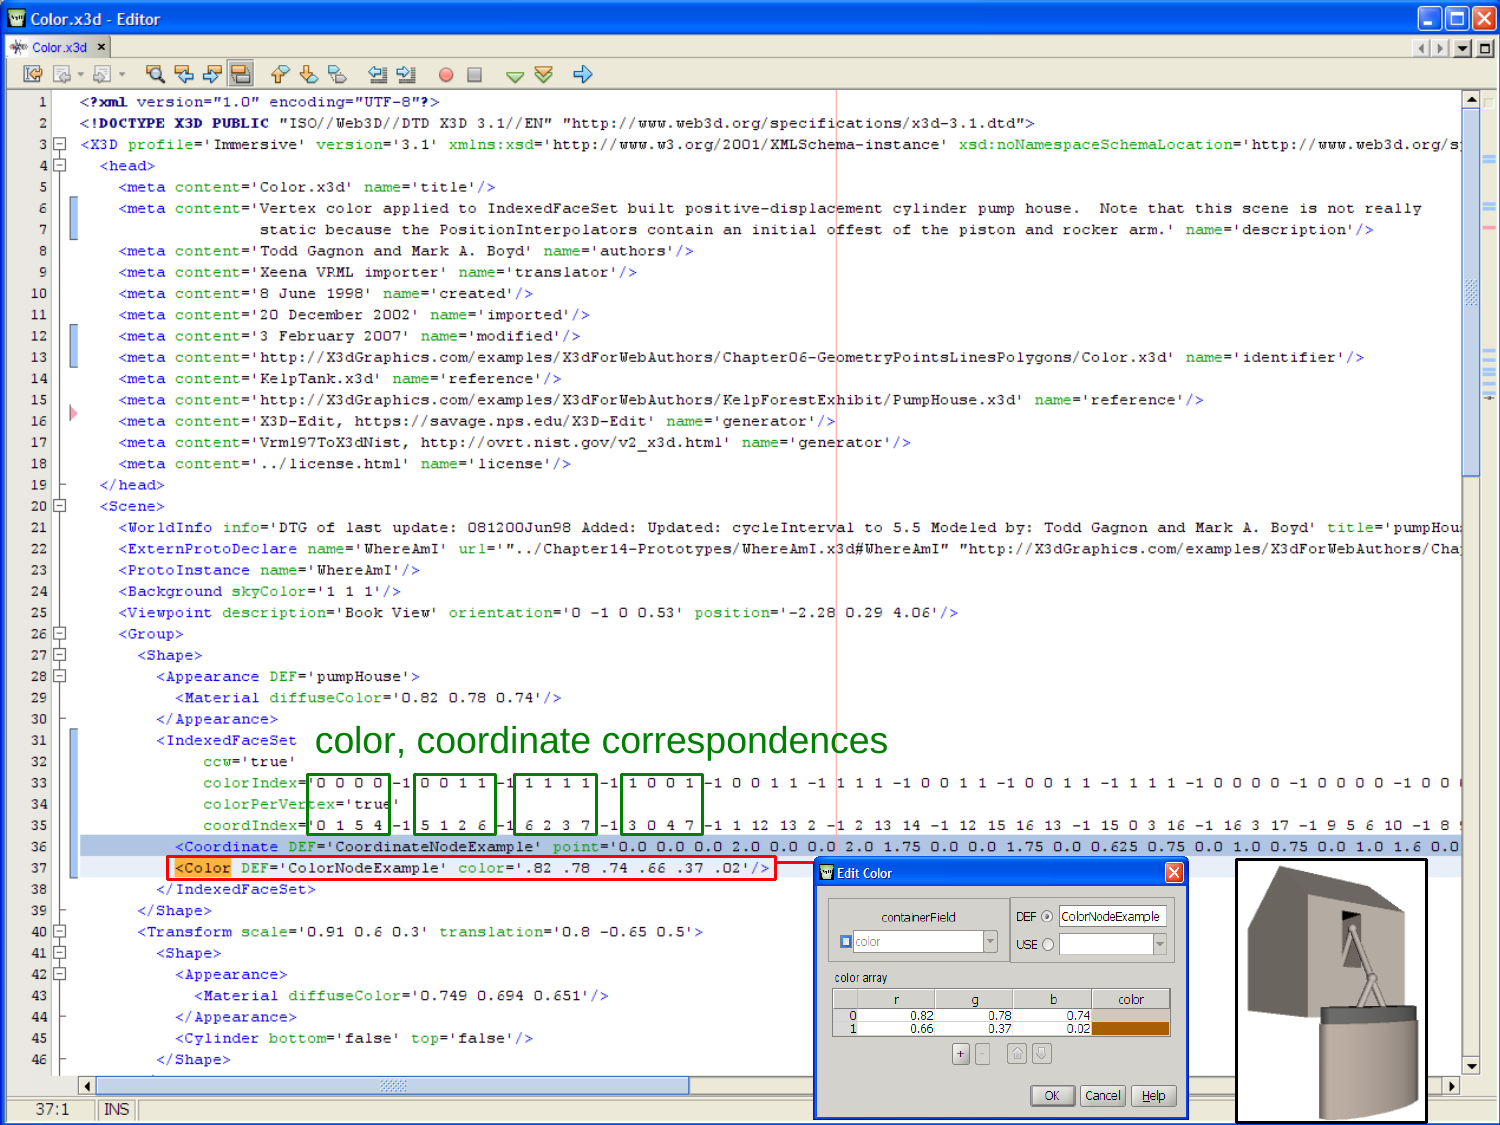

# Color node X3D-Edit
color, coordinate correspondences